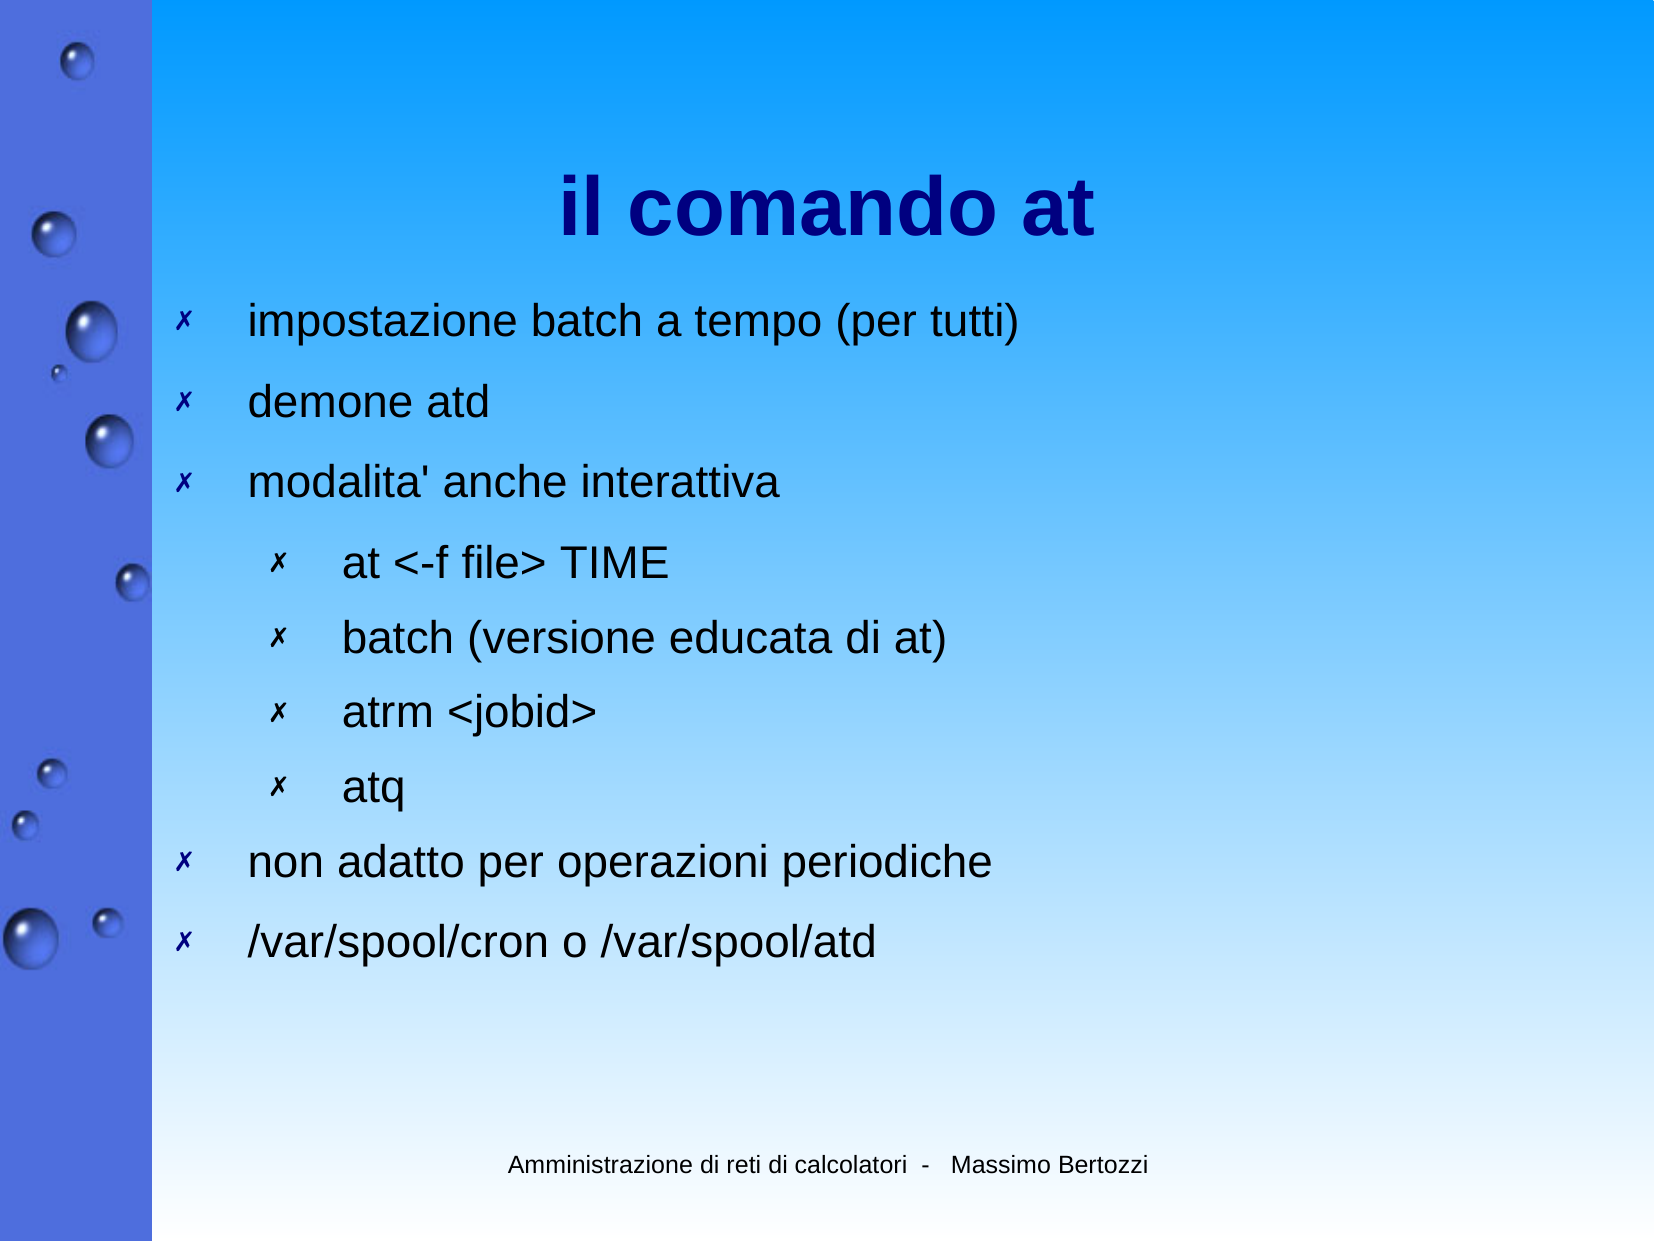

# il comando at
impostazione batch a tempo (per tutti)
demone atd
modalita' anche interattiva
at <-f file> TIME
batch (versione educata di at)
atrm <jobid>
atq
non adatto per operazioni periodiche
/var/spool/cron o /var/spool/atd